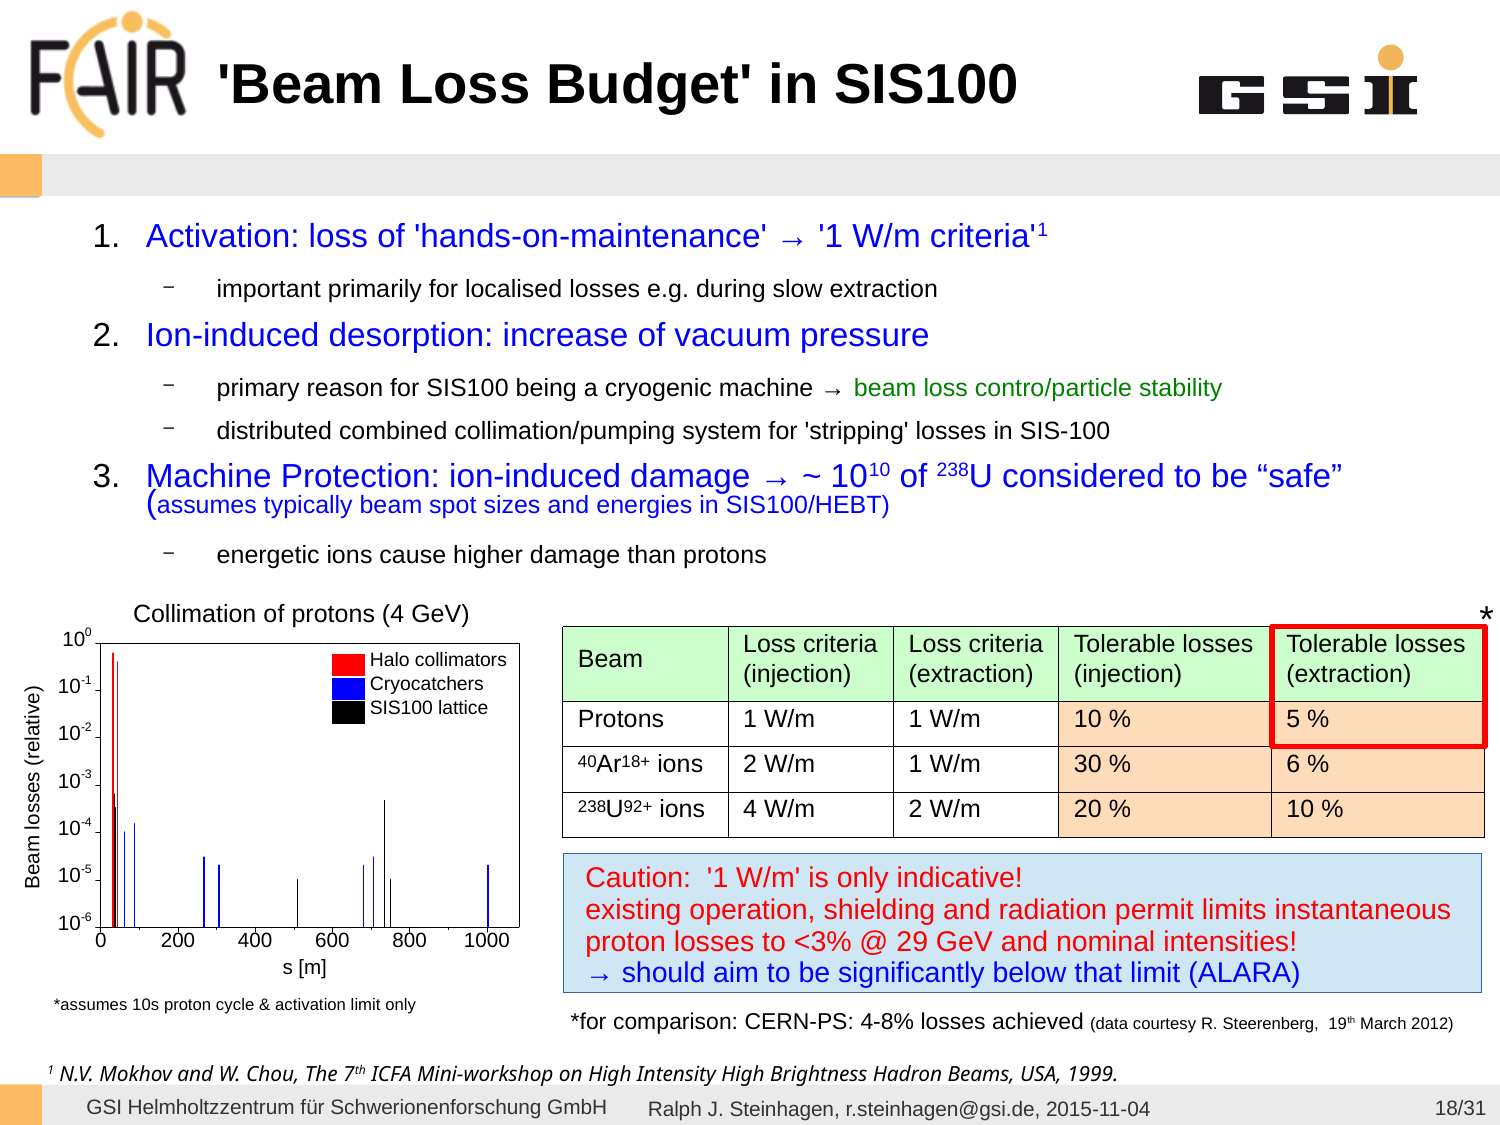

# 'Beam Loss Budget' in SIS100
Activation: loss of 'hands-on-maintenance' → '1 W/m criteria'1
important primarily for localised losses e.g. during slow extraction
Ion-induced desorption: increase of vacuum pressure
primary reason for SIS100 being a cryogenic machine → beam loss contro/particle stability
distributed combined collimation/pumping system for 'stripping' losses in SIS-100
Machine Protection: ion-induced damage → ~ 1010 of 238U considered to be “safe” (assumes typically beam spot sizes and energies in SIS100/HEBT)
energetic ions cause higher damage than protons
*
Collimation of protons (4 GeV)
0
Loss criteria
Loss criteria
Tolerable losses
Tolerable losses
Beam
(injection)
(extraction)
(injection)
(extraction)
Protons
1 W/m
1 W/m
10 %
5 %
Ar
ions
2 W/m
1 W/m
30 %
6 %
40
18+
U
ions
4 W/m
2 W/m
20 %
10 %
238
92+
10
 Halo collimators
-1
 Cryocatchers
10
 SIS100 lattice
-2
10
-3
10
Beam losses (relative)
-4
10
Caution: '1 W/m' is only indicative!
existing operation, shielding and radiation permit limits instantaneous proton losses to <3% @ 29 GeV and nominal intensities!
→ should aim to be significantly below that limit (ALARA)
-5
10
-6
10
0
200
400
600
800
1000
s [m]
*assumes 10s proton cycle & activation limit only
*for comparison: CERN-PS: 4-8% losses achieved (data courtesy R. Steerenberg, 19th March 2012)
1 N.V. Mokhov and W. Chou, The 7th ICFA Mini-workshop on High Intensity High Brightness Hadron Beams, USA, 1999.